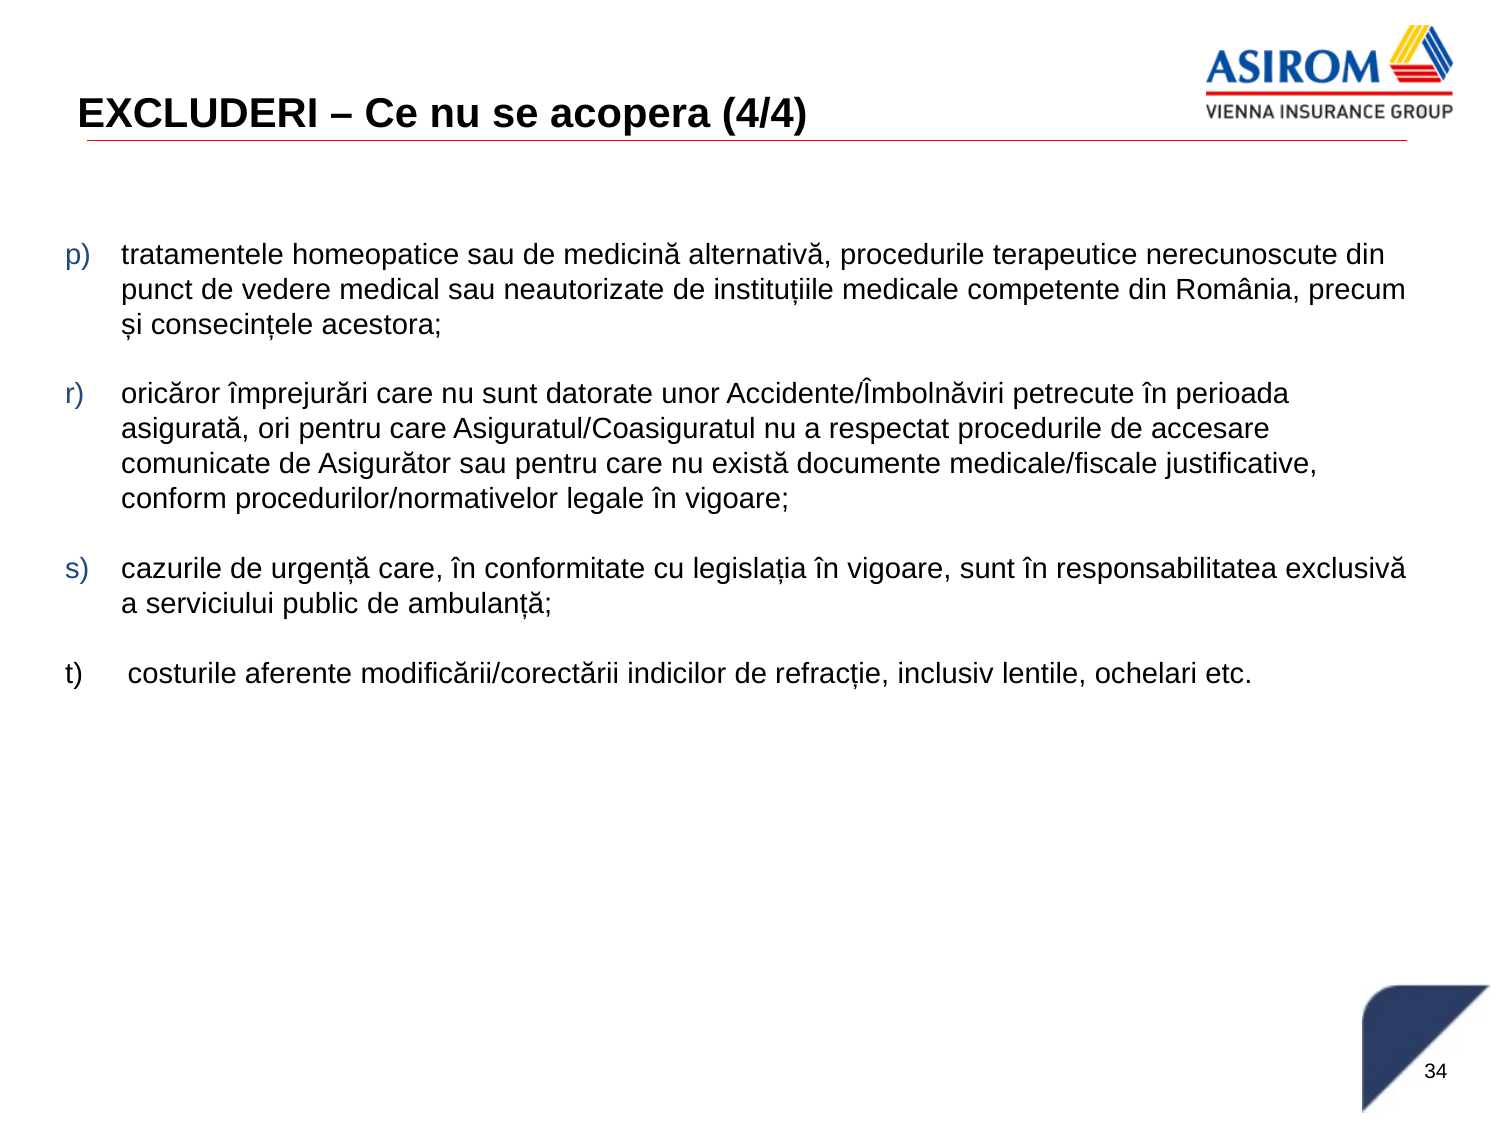

EXCLUDERI – Ce nu se acopera (4/4)
tratamentele homeopatice sau de medicină alternativă, procedurile terapeutice nerecunoscute din punct de vedere medical sau neautorizate de instituțiile medicale competente din România, precum și consecințele acestora;
oricăror împrejurări care nu sunt datorate unor Accidente/Îmbolnăviri petrecute în perioada asigurată, ori pentru care Asiguratul/Coasiguratul nu a respectat procedurile de accesare comunicate de Asigurător sau pentru care nu există documente medicale/fiscale justificative, conform procedurilor/normativelor legale în vigoare;
cazurile de urgență care, în conformitate cu legislația în vigoare, sunt în responsabilitatea exclusivă a serviciului public de ambulanță;
t)	 costurile aferente modificării/corectării indicilor de refracție, inclusiv lentile, ochelari etc.